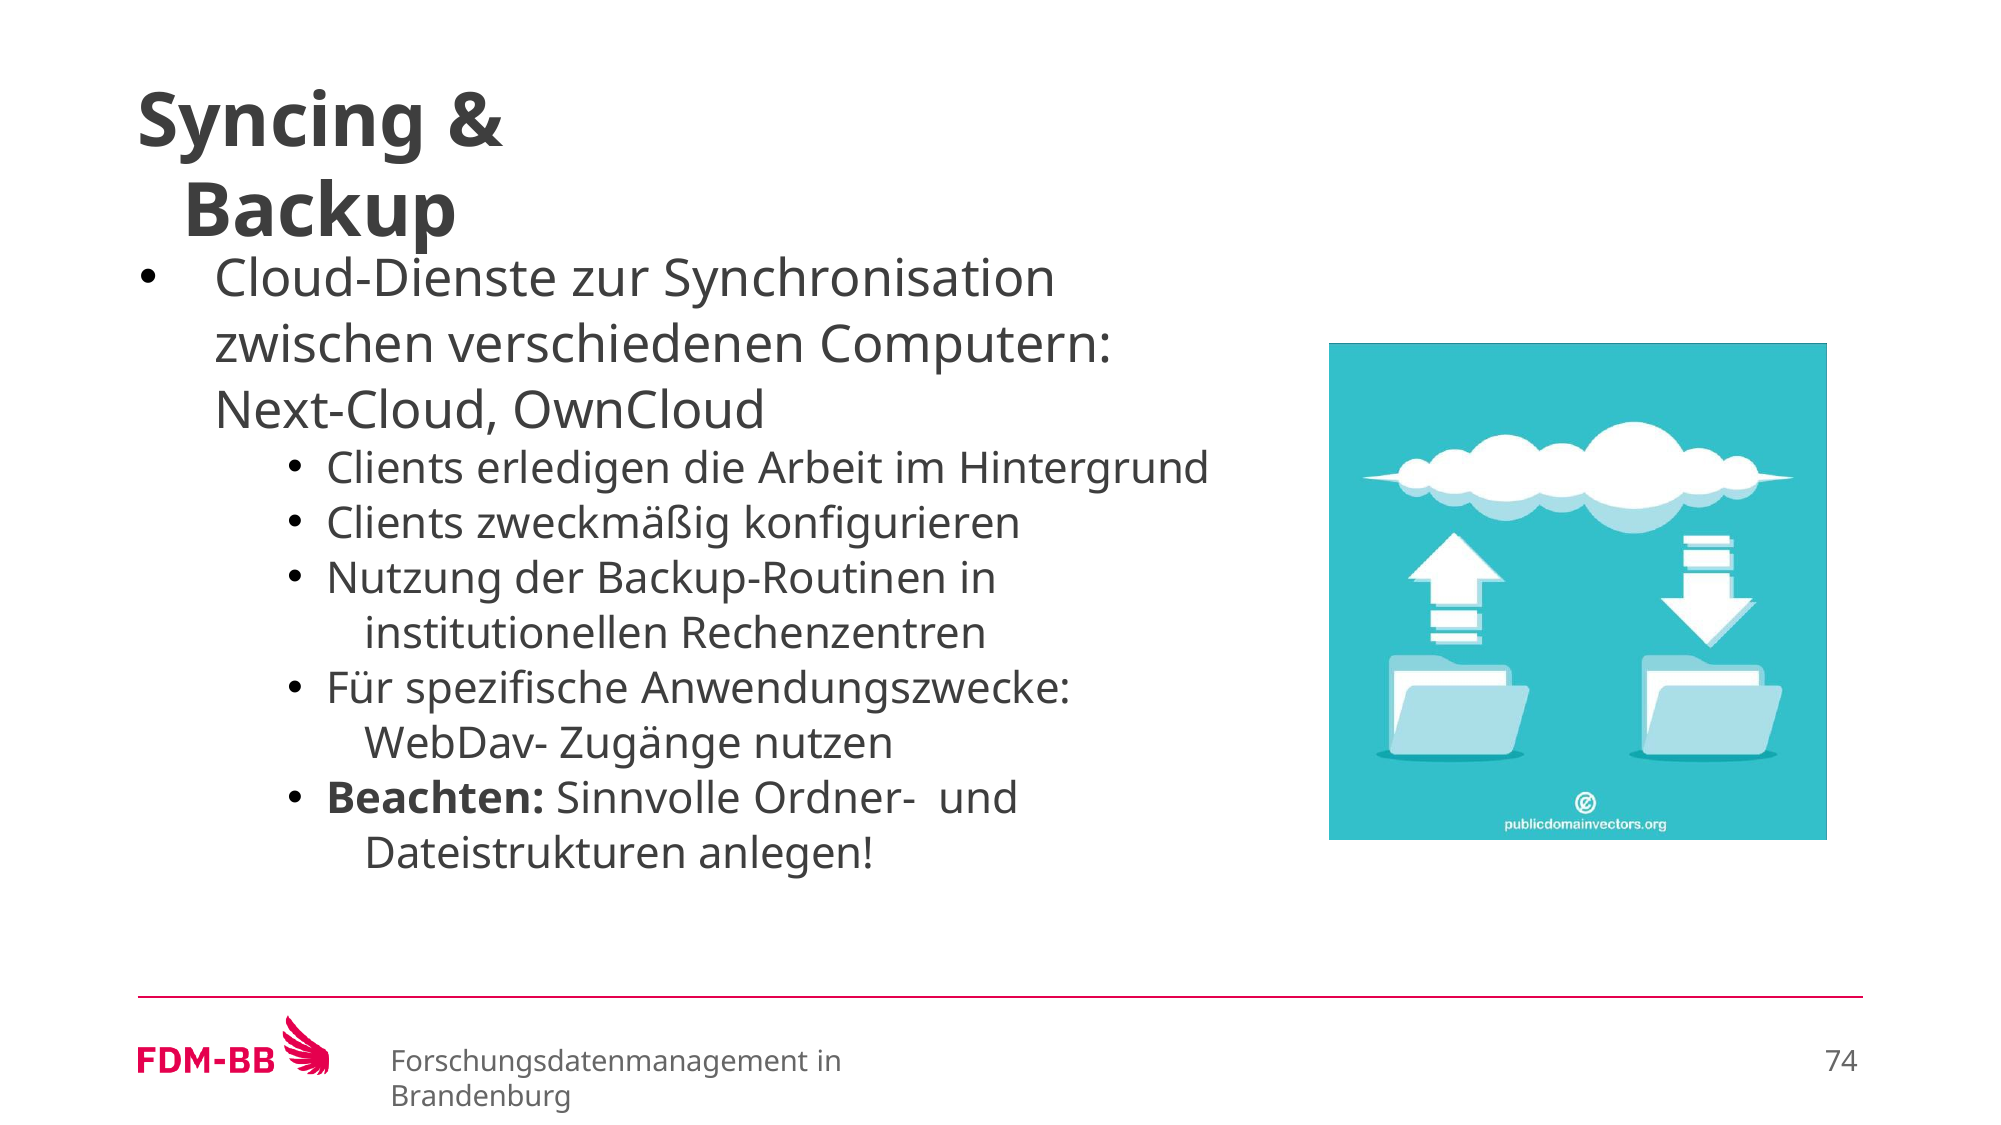

# Syncing & Backup
	Cloud-Dienste zur Synchronisation zwischen verschiedenen Computern: Next-Cloud, OwnCloud
Clients erledigen die Arbeit im Hintergrund
Clients zweckmäßig konfigurieren
Nutzung der Backup-Routinen in institutionellen Rechenzentren
Für spezifische Anwendungszwecke: WebDav- Zugänge nutzen
Beachten: Sinnvolle Ordner- und Dateistrukturen anlegen!
Forschungsdatenmanagement in Brandenburg
74